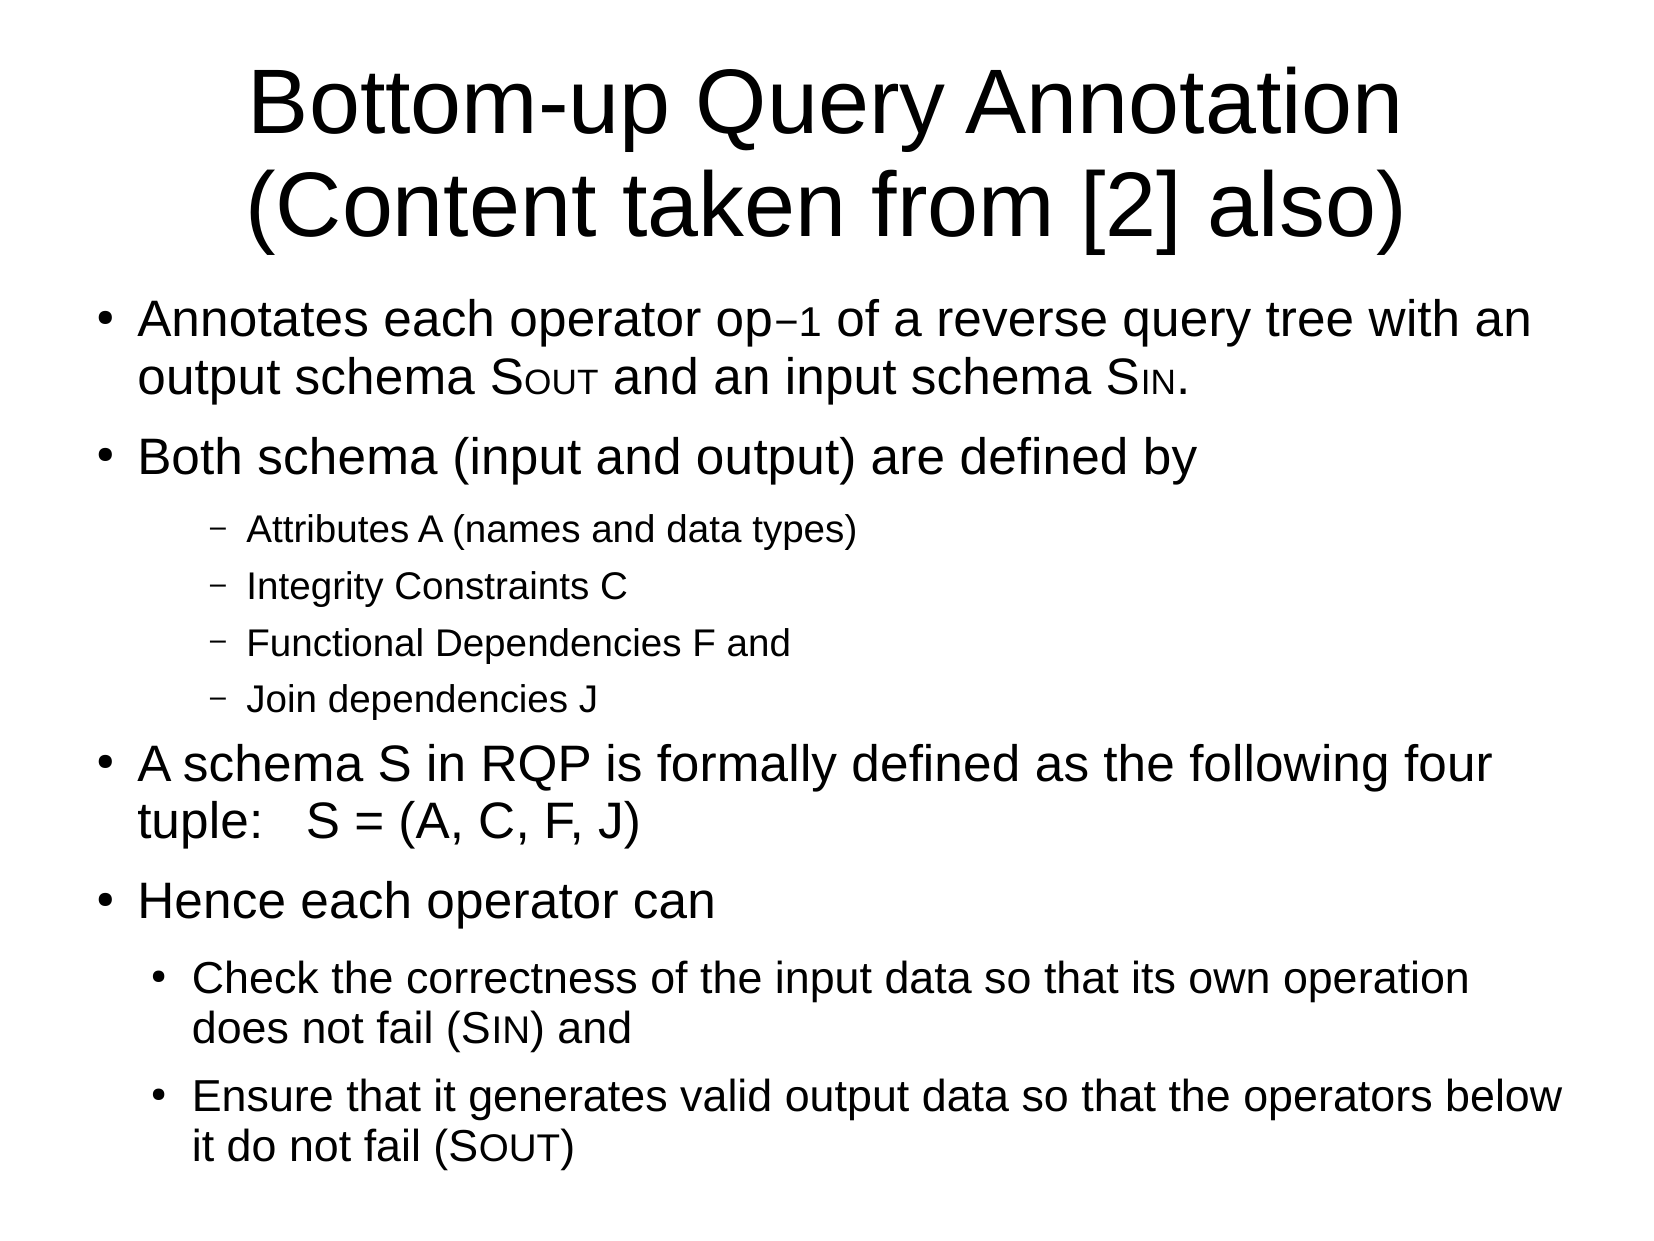

# Bottom-up Query Annotation (Content taken from [2] also)
Annotates each operator op−1 of a reverse query tree with an output schema SOUT and an input schema SIN.
Both schema (input and output) are defined by
Attributes A (names and data types)
Integrity Constraints C
Functional Dependencies F and
Join dependencies J
A schema S in RQP is formally defined as the following four tuple: S = (A, C, F, J)
Hence each operator can
Check the correctness of the input data so that its own operation does not fail (SIN) and
Ensure that it generates valid output data so that the operators below it do not fail (SOUT)